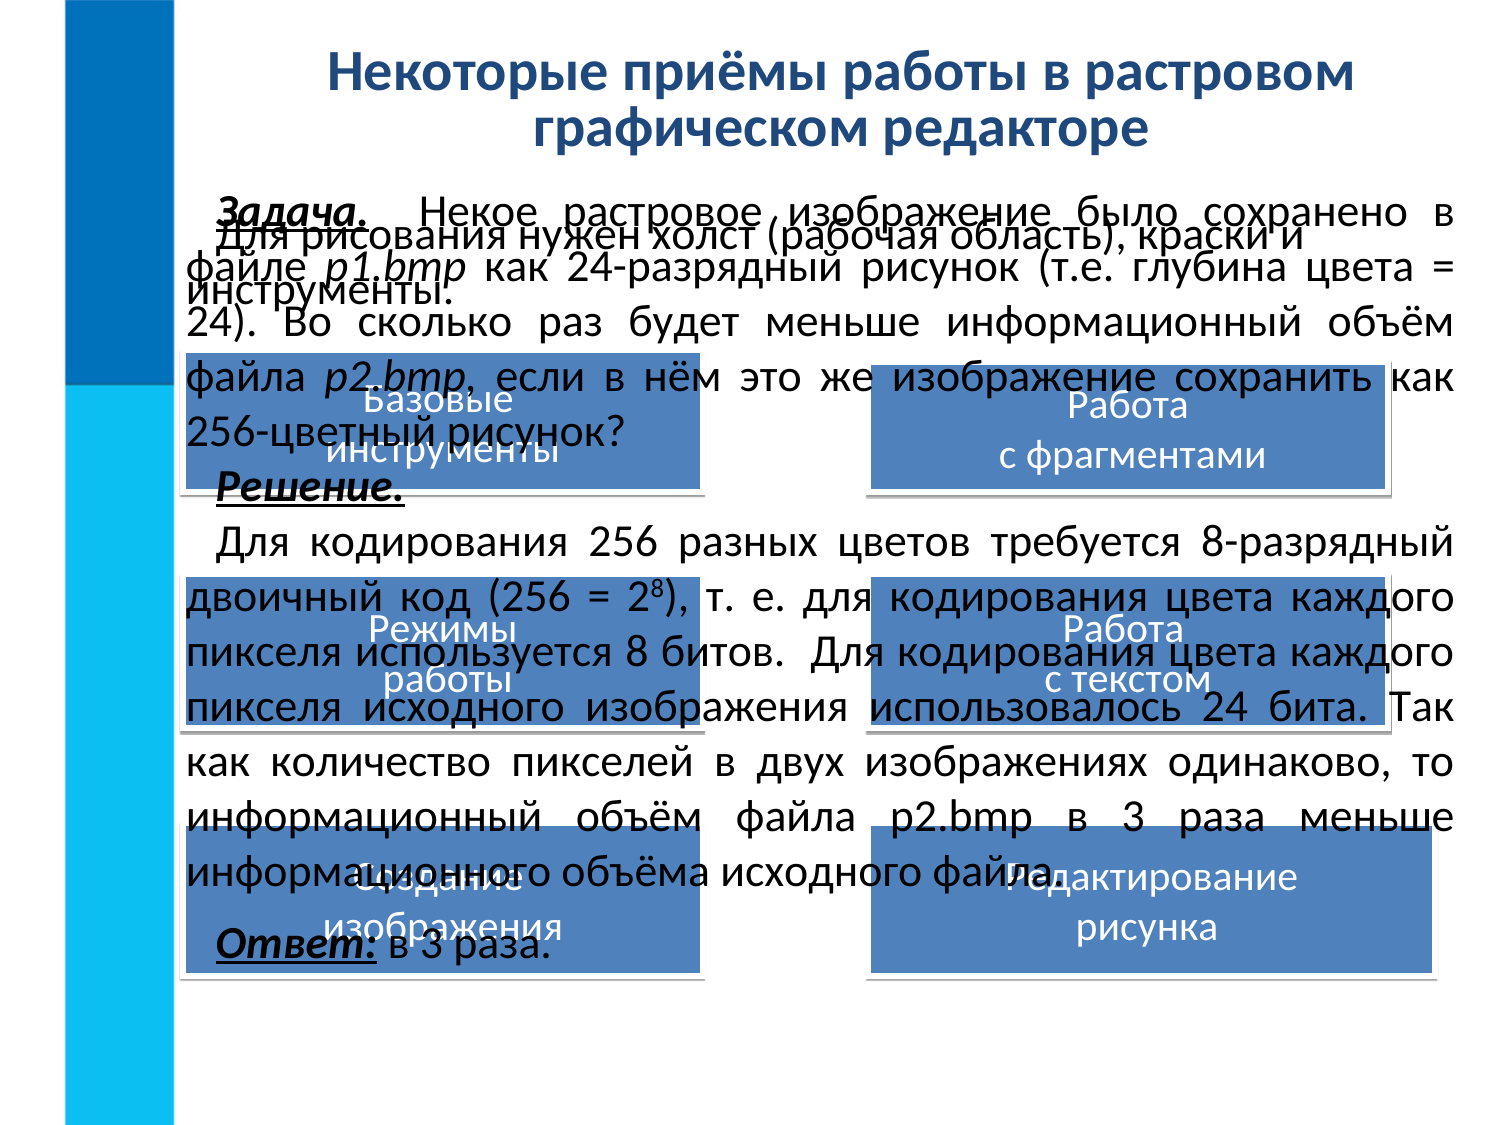

Некоторые приёмы работы в растровом графическом редакторе
Задача. Некое растровое изображение было сохранено в файле p1.bmp как 24-разрядный рисунок (т.е. глубина цвета = 24). Во сколько раз будет меньше информационный объём файла p2.bmp, если в нём это же изображение сохранить как 256-цветный рисунок?
Решение.
Для кодирования 256 разных цветов требуется 8-разрядный двоичный код (256 = 28), т. е. для кодирования цвета каждого пикселя используется 8 битов. Для кодирования цвета каждого пикселя исходного изображения использовалось 24 бита. Так как количество пикселей в двух изображениях одинаково, то информационный объём файла p2.bmp в 3 раза меньше информационного объёма исходного файла.
Ответ: в 3 раза.
Для рисования нужен холст (рабочая область), краски и инструменты.
Базовые
инструменты
Работа
 с фрагментами
Режимы
 работы
Работа
с текстом
Создание
изображения
Редактирование
 рисунка